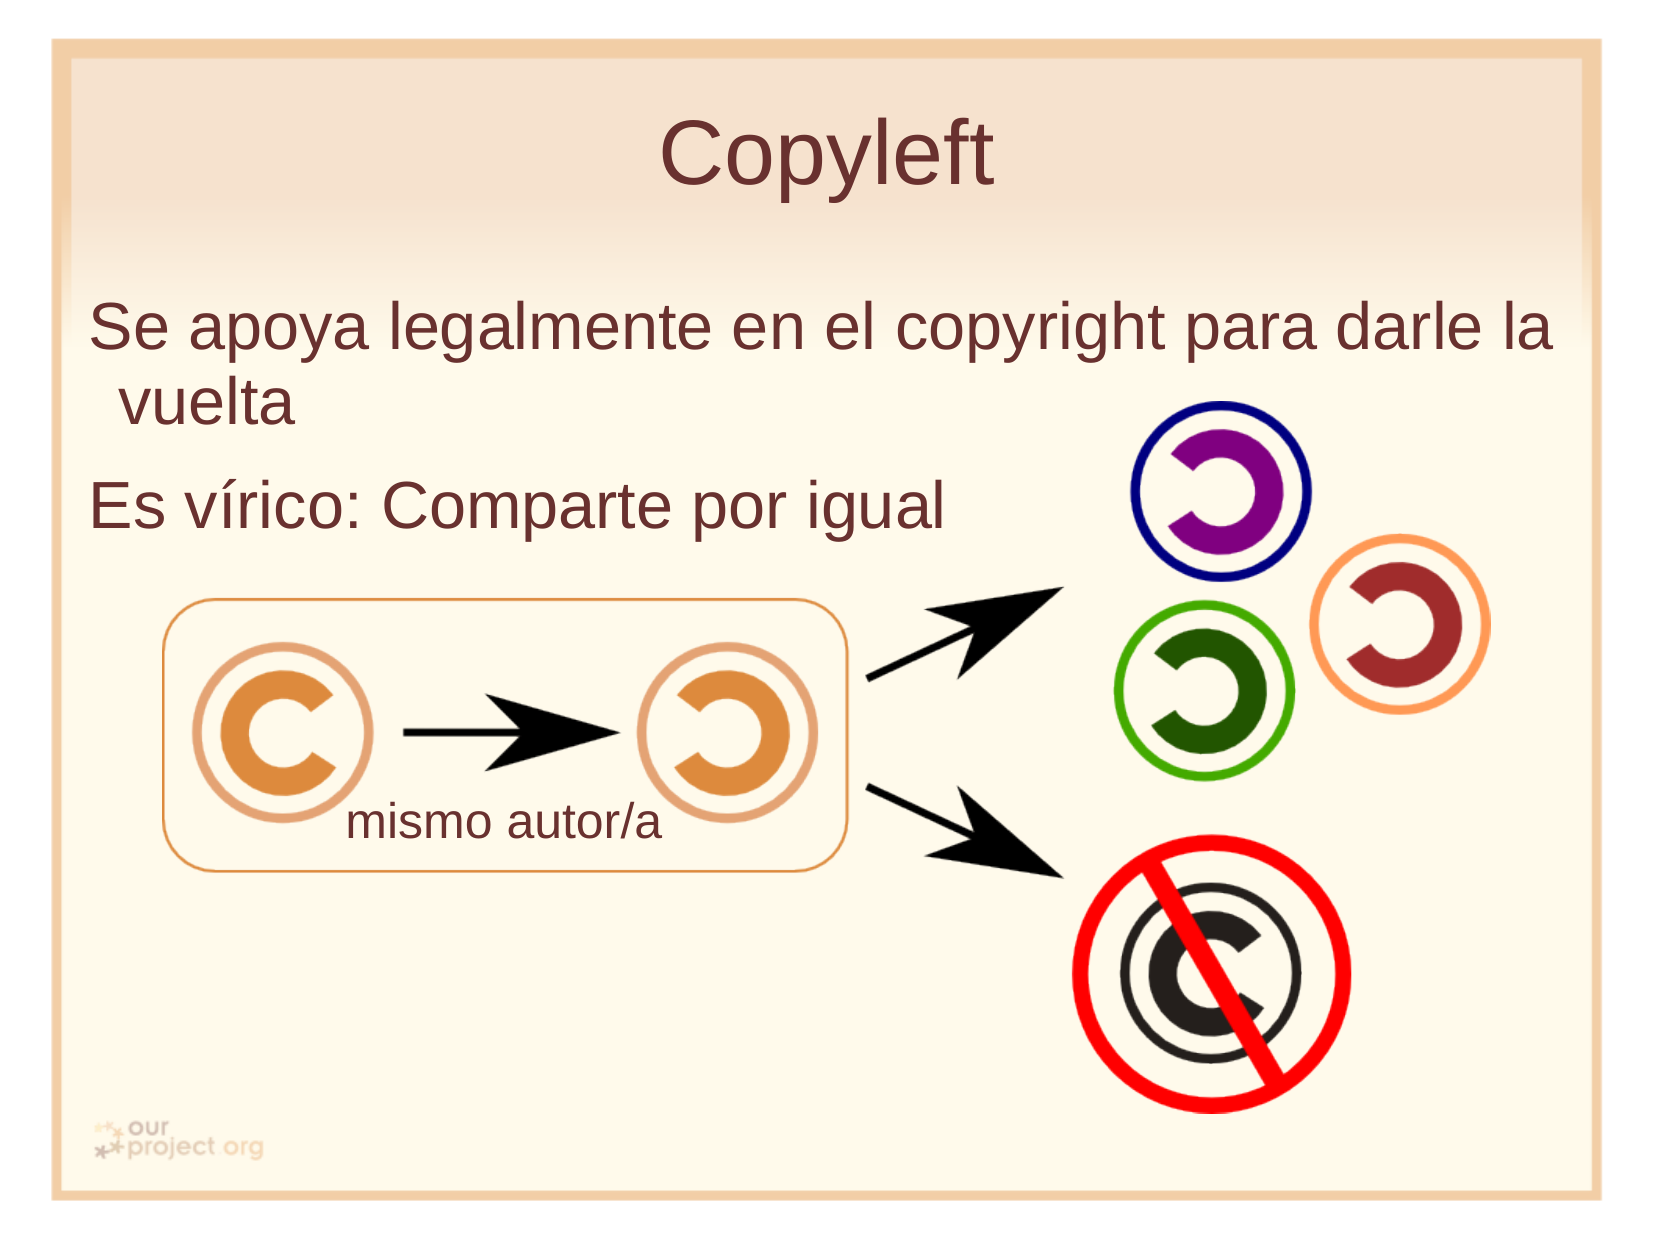

# Copyleft
Se apoya legalmente en el copyright para darle la vuelta
Es vírico: Comparte por igual
mismo autor/a